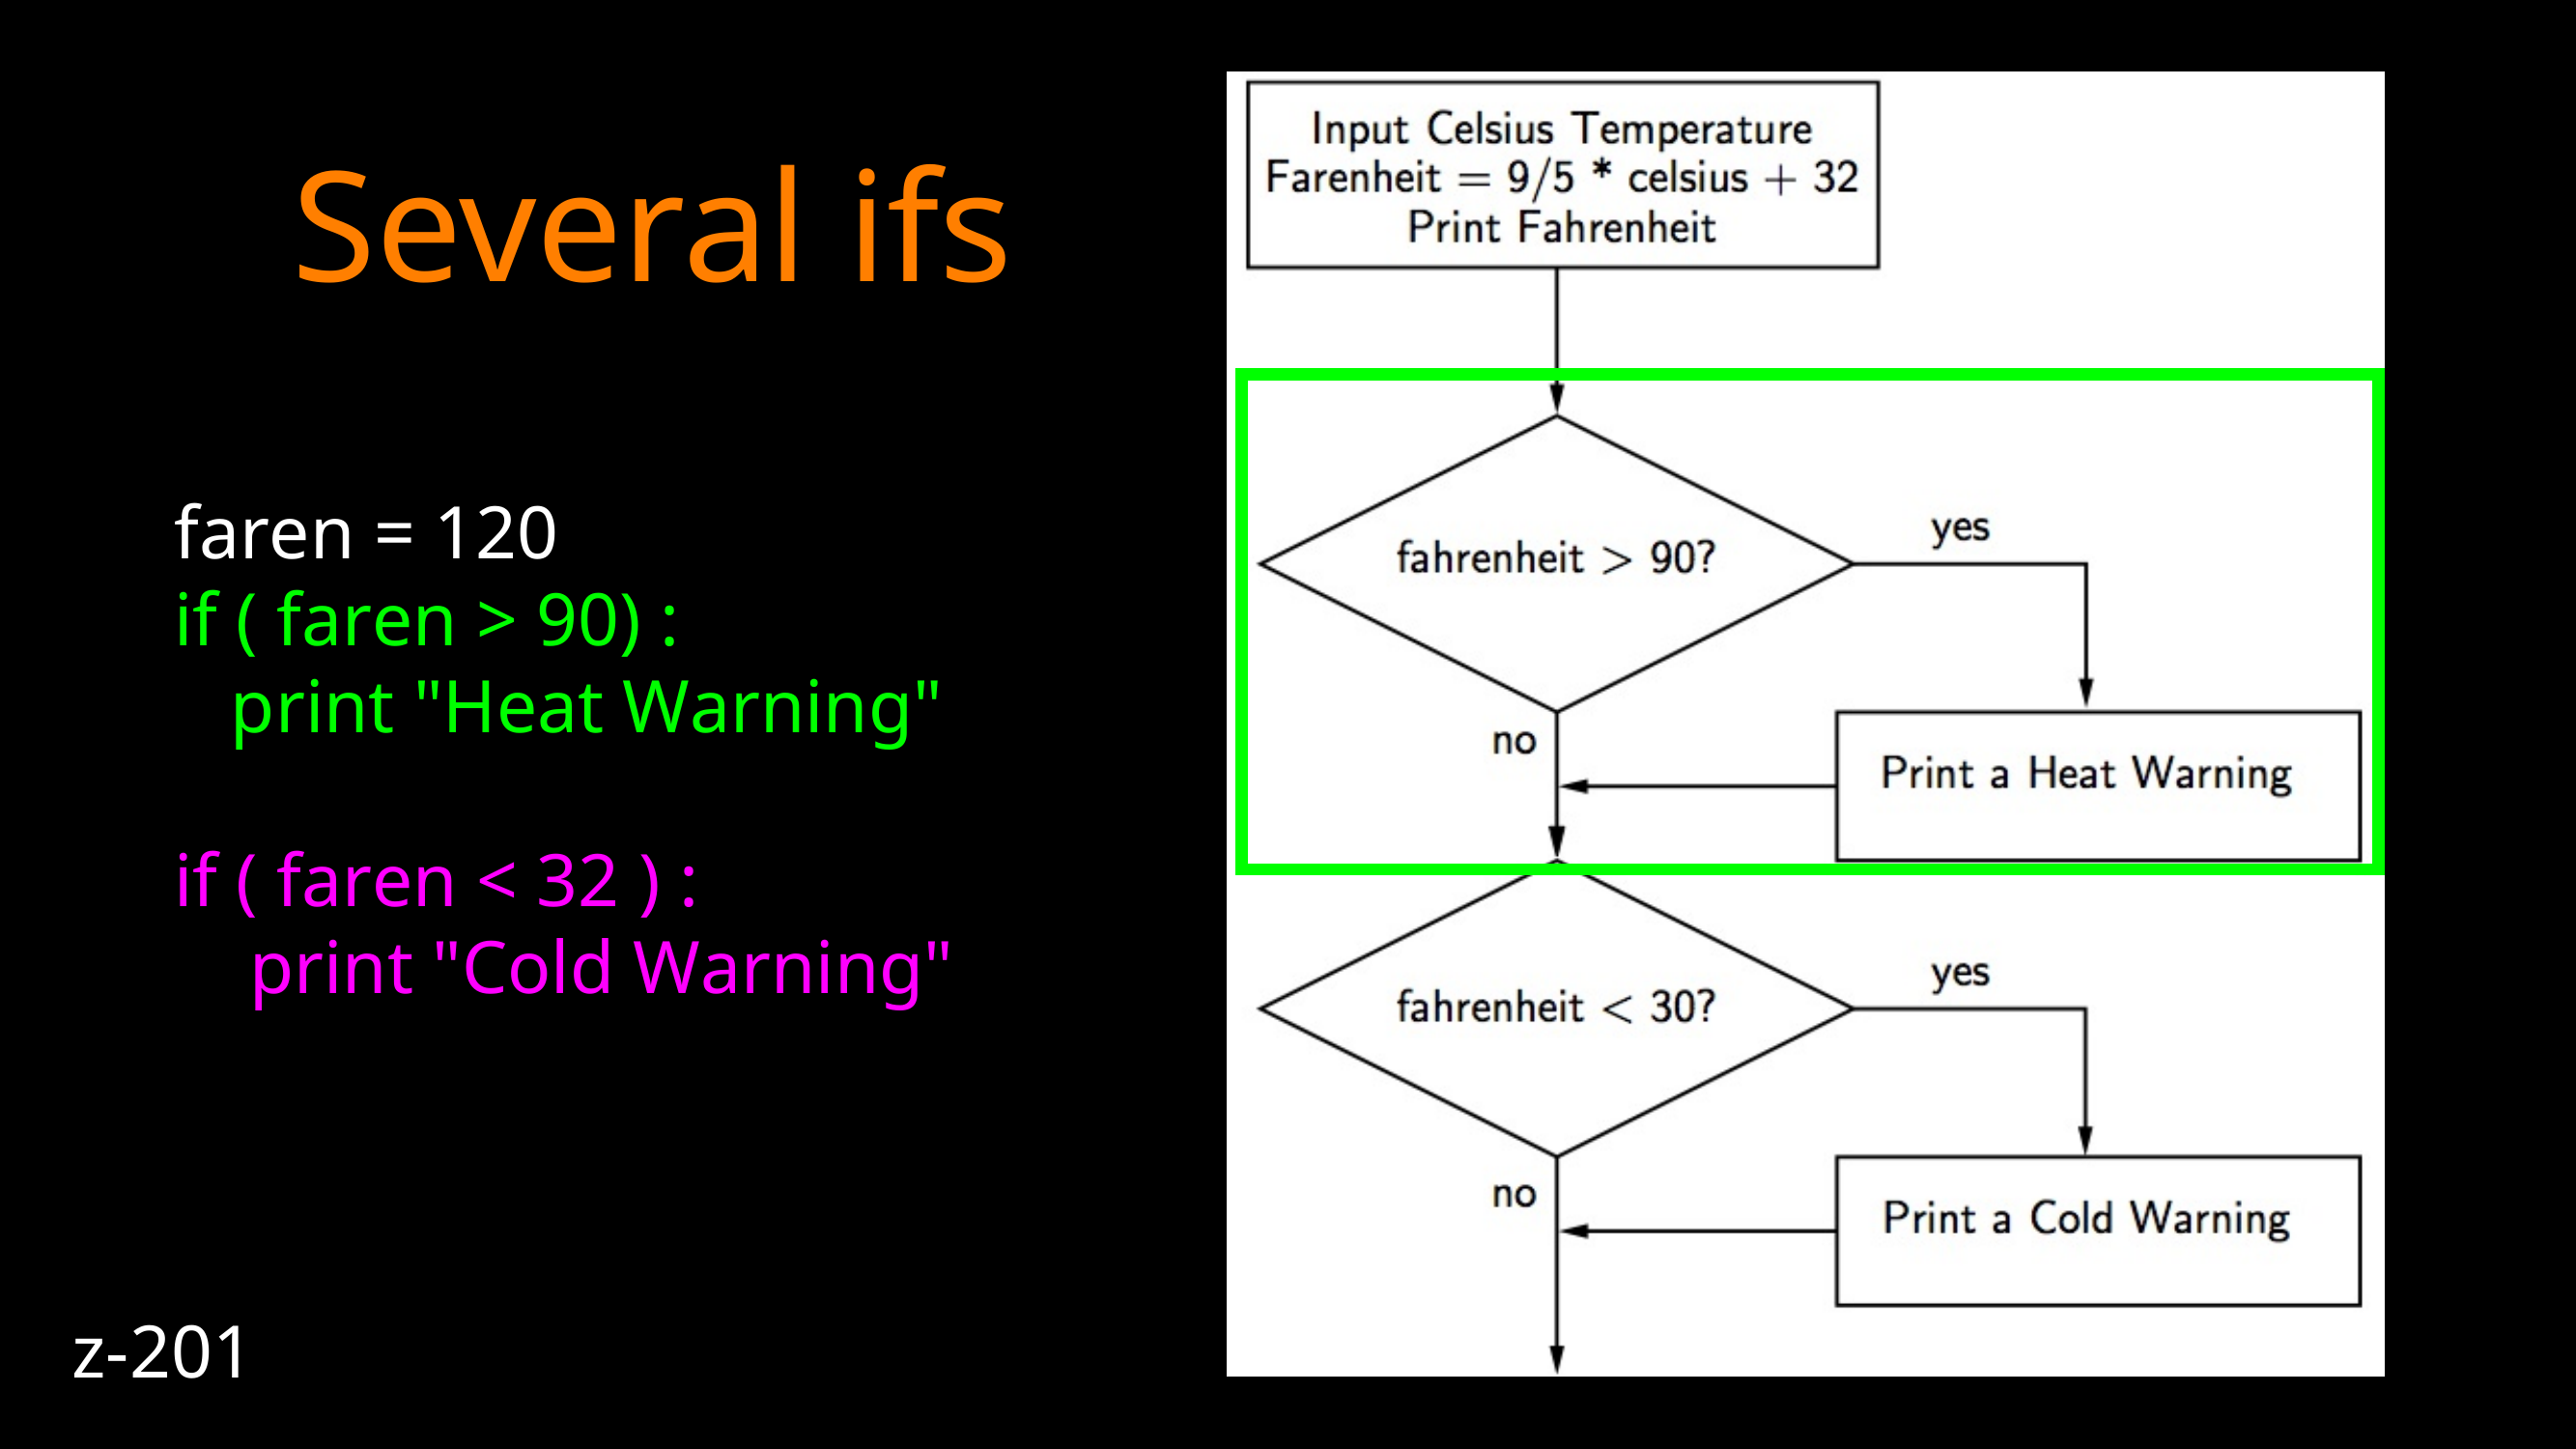

# Several ifs
faren = 120
if ( faren > 90) :
 print "Heat Warning"
if ( faren < 32 ) :
 print "Cold Warning"
z-201